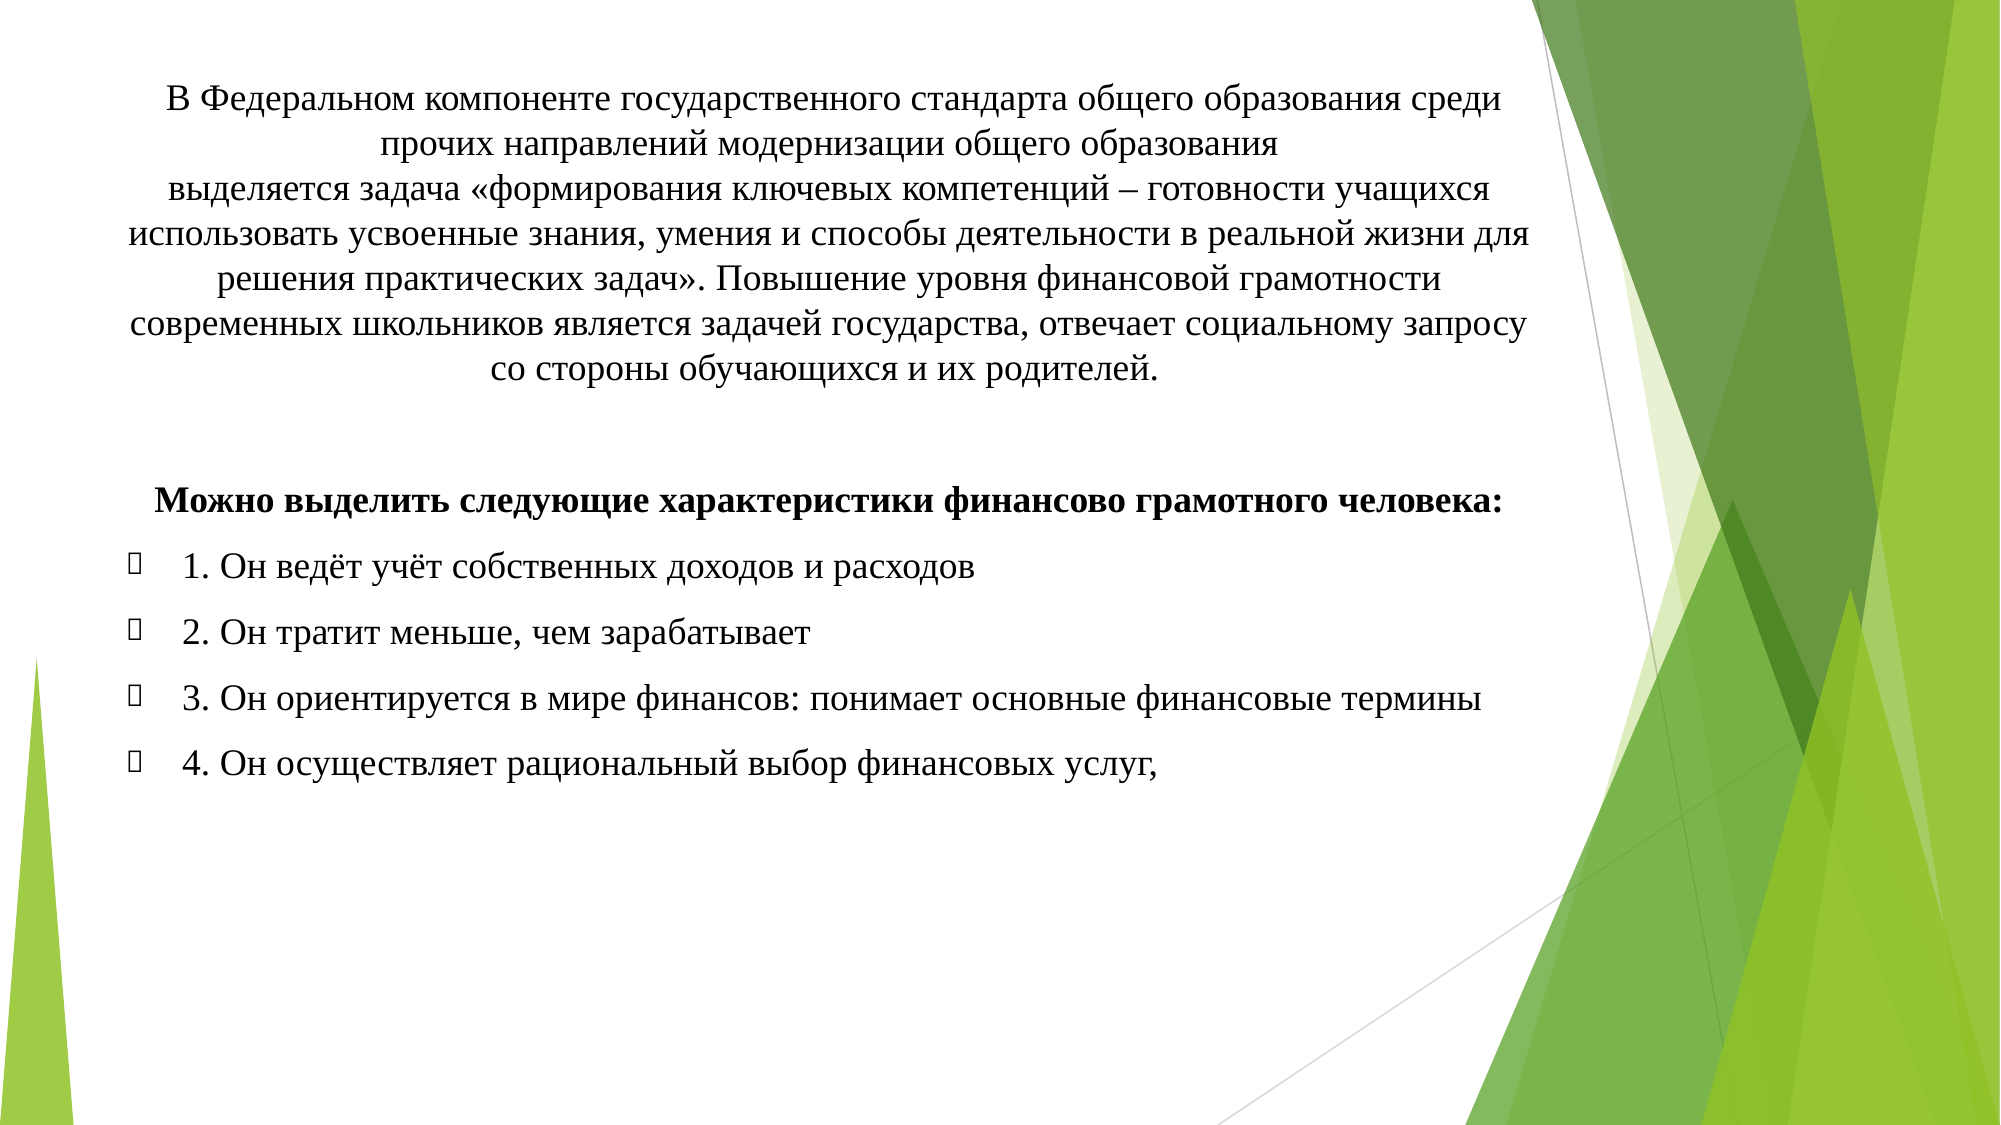

В Федеральном компоненте государственного стандарта общего образования среди прочих направлений модернизации общего образования выделяется задача «формирования ключевых компетенций – готовности учащихся использовать усвоенные знания, умения и способы деятельности в реальной жизни для решения практических задач». Повышение уровня финансовой грамотности современных школьников является задачей государства, отвечает социальному запросу со стороны обучающихся и их родителей.
Можно выделить следующие характеристики финансово грамотного человека:
1. Он ведёт учёт собственных доходов и расходов
2. Он тратит меньше, чем зарабатывает
3. Он ориентируется в мире финансов: понимает основные финансовые термины
4. Он осуществляет рациональный выбор финансовых услуг,
#